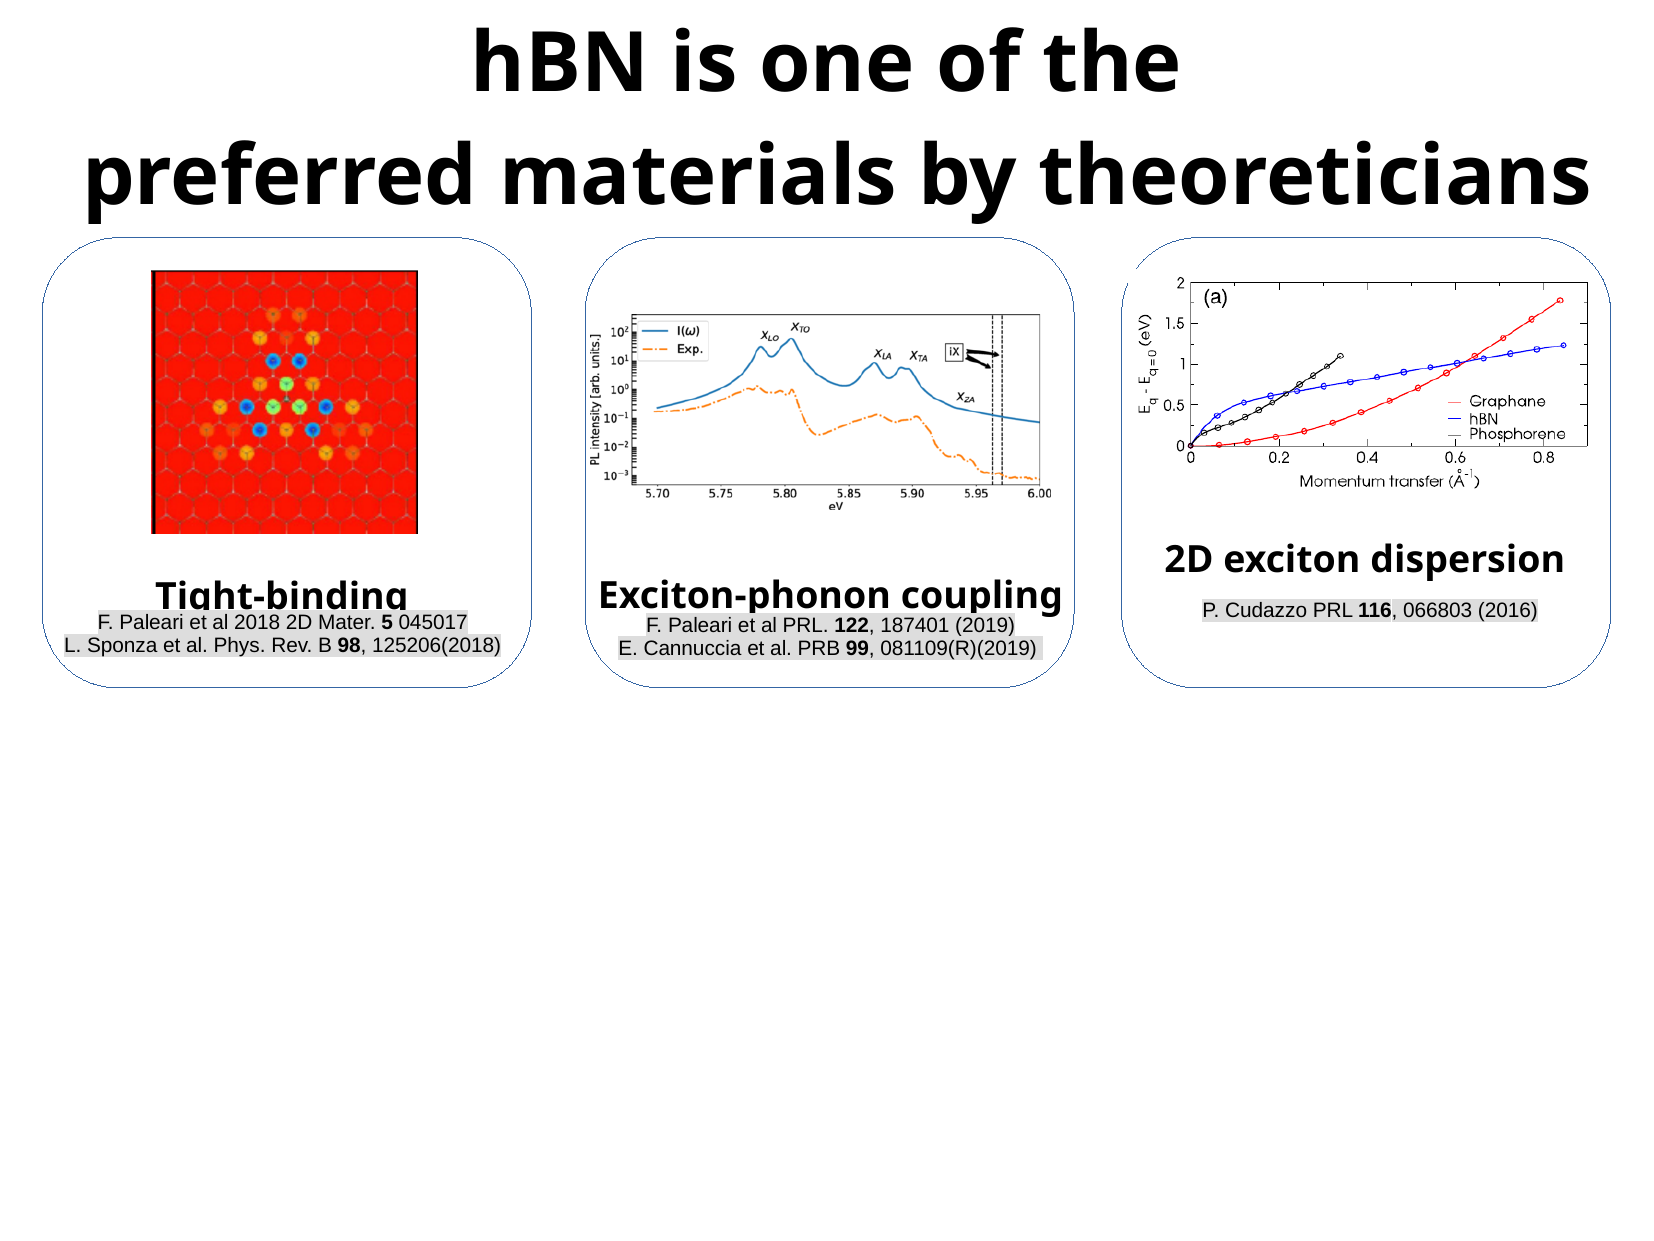

# hBN is one of the preferred materials by theoreticians
2D exciton dispersion
Exciton-phonon coupling
Tight-binding
P. Cudazzo PRL 116, 066803 (2016)
F. Paleari et al 2018 2D Mater. 5 045017
L. Sponza et al. Phys. Rev. B 98, 125206(2018)
F. Paleari et al PRL. 122, 187401 (2019)
E. Cannuccia et al. PRB 99, 081109(R)(2019)